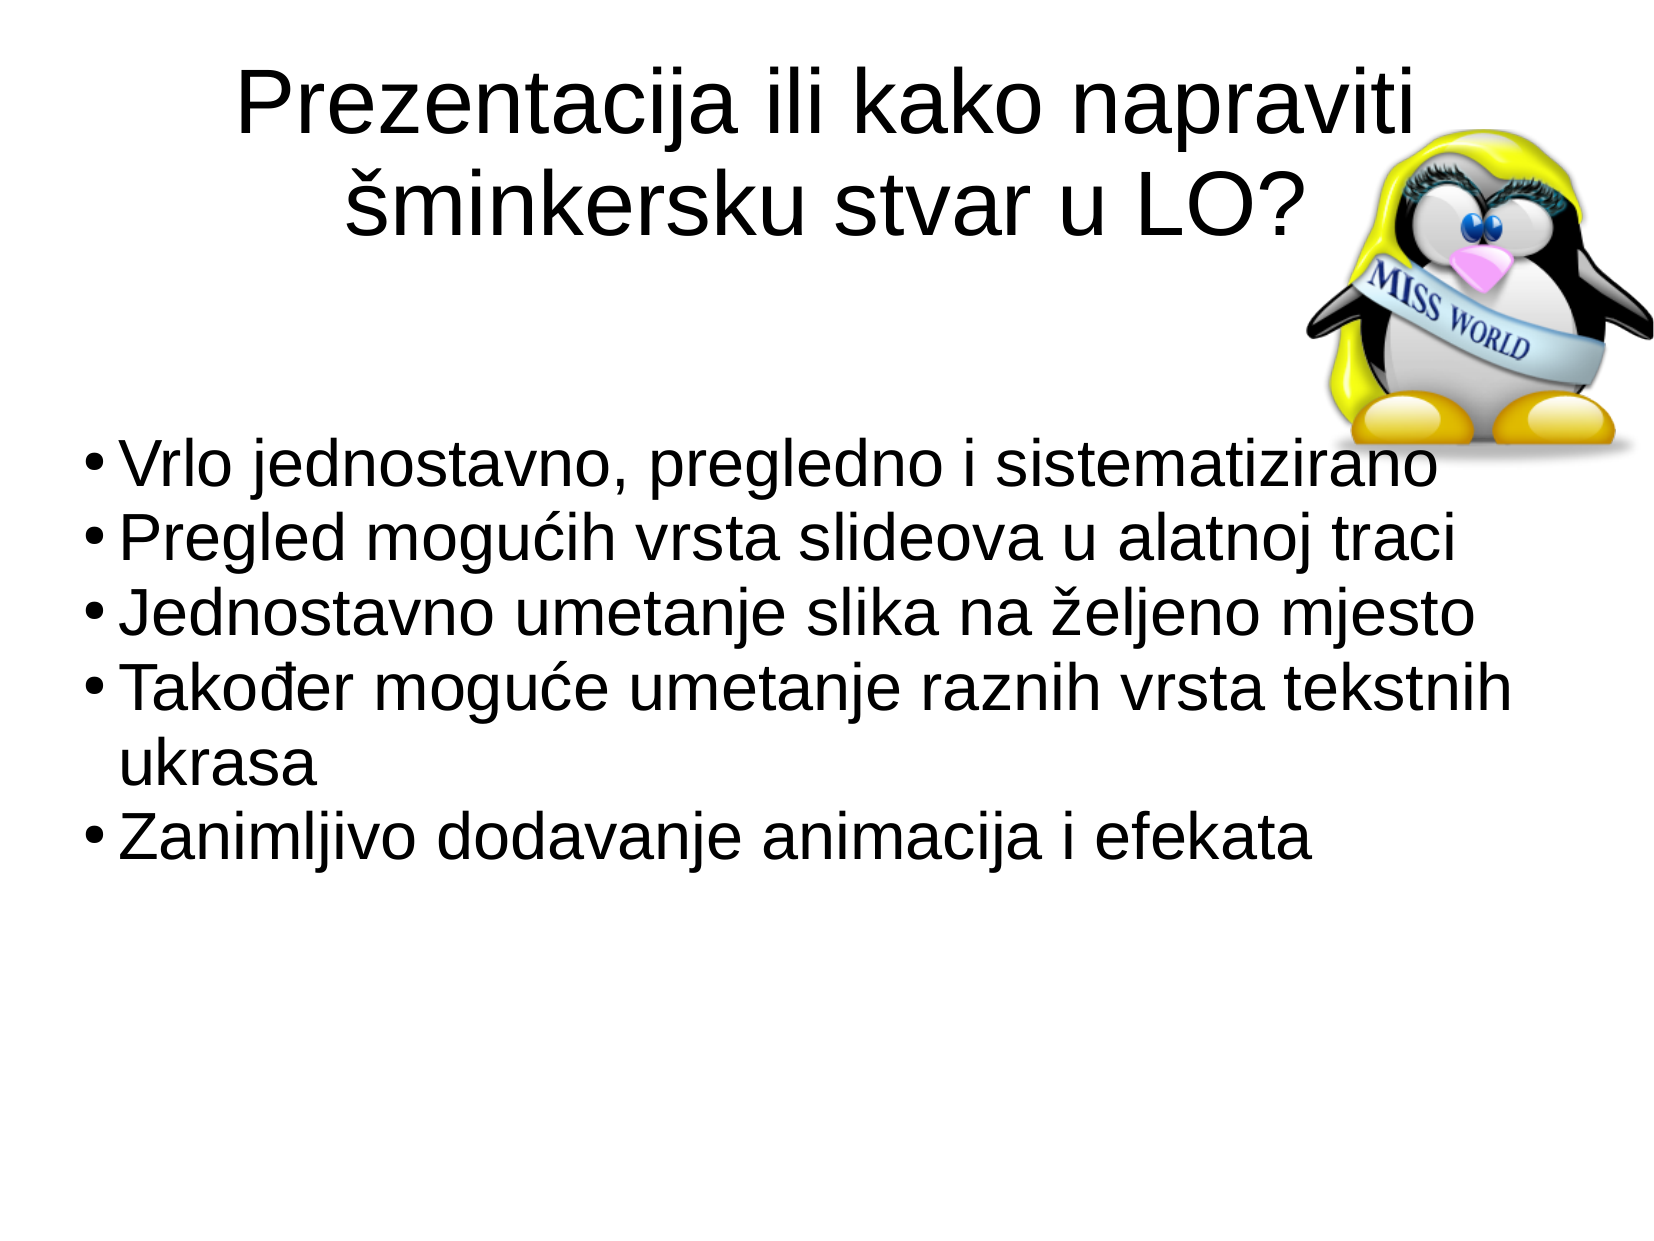

# Prezentacija ili kako napraviti šminkersku stvar u LO?
Vrlo jednostavno, pregledno i sistematizirano
Pregled mogućih vrsta slideova u alatnoj traci
Jednostavno umetanje slika na željeno mjesto
Također moguće umetanje raznih vrsta tekstnih ukrasa
Zanimljivo dodavanje animacija i efekata